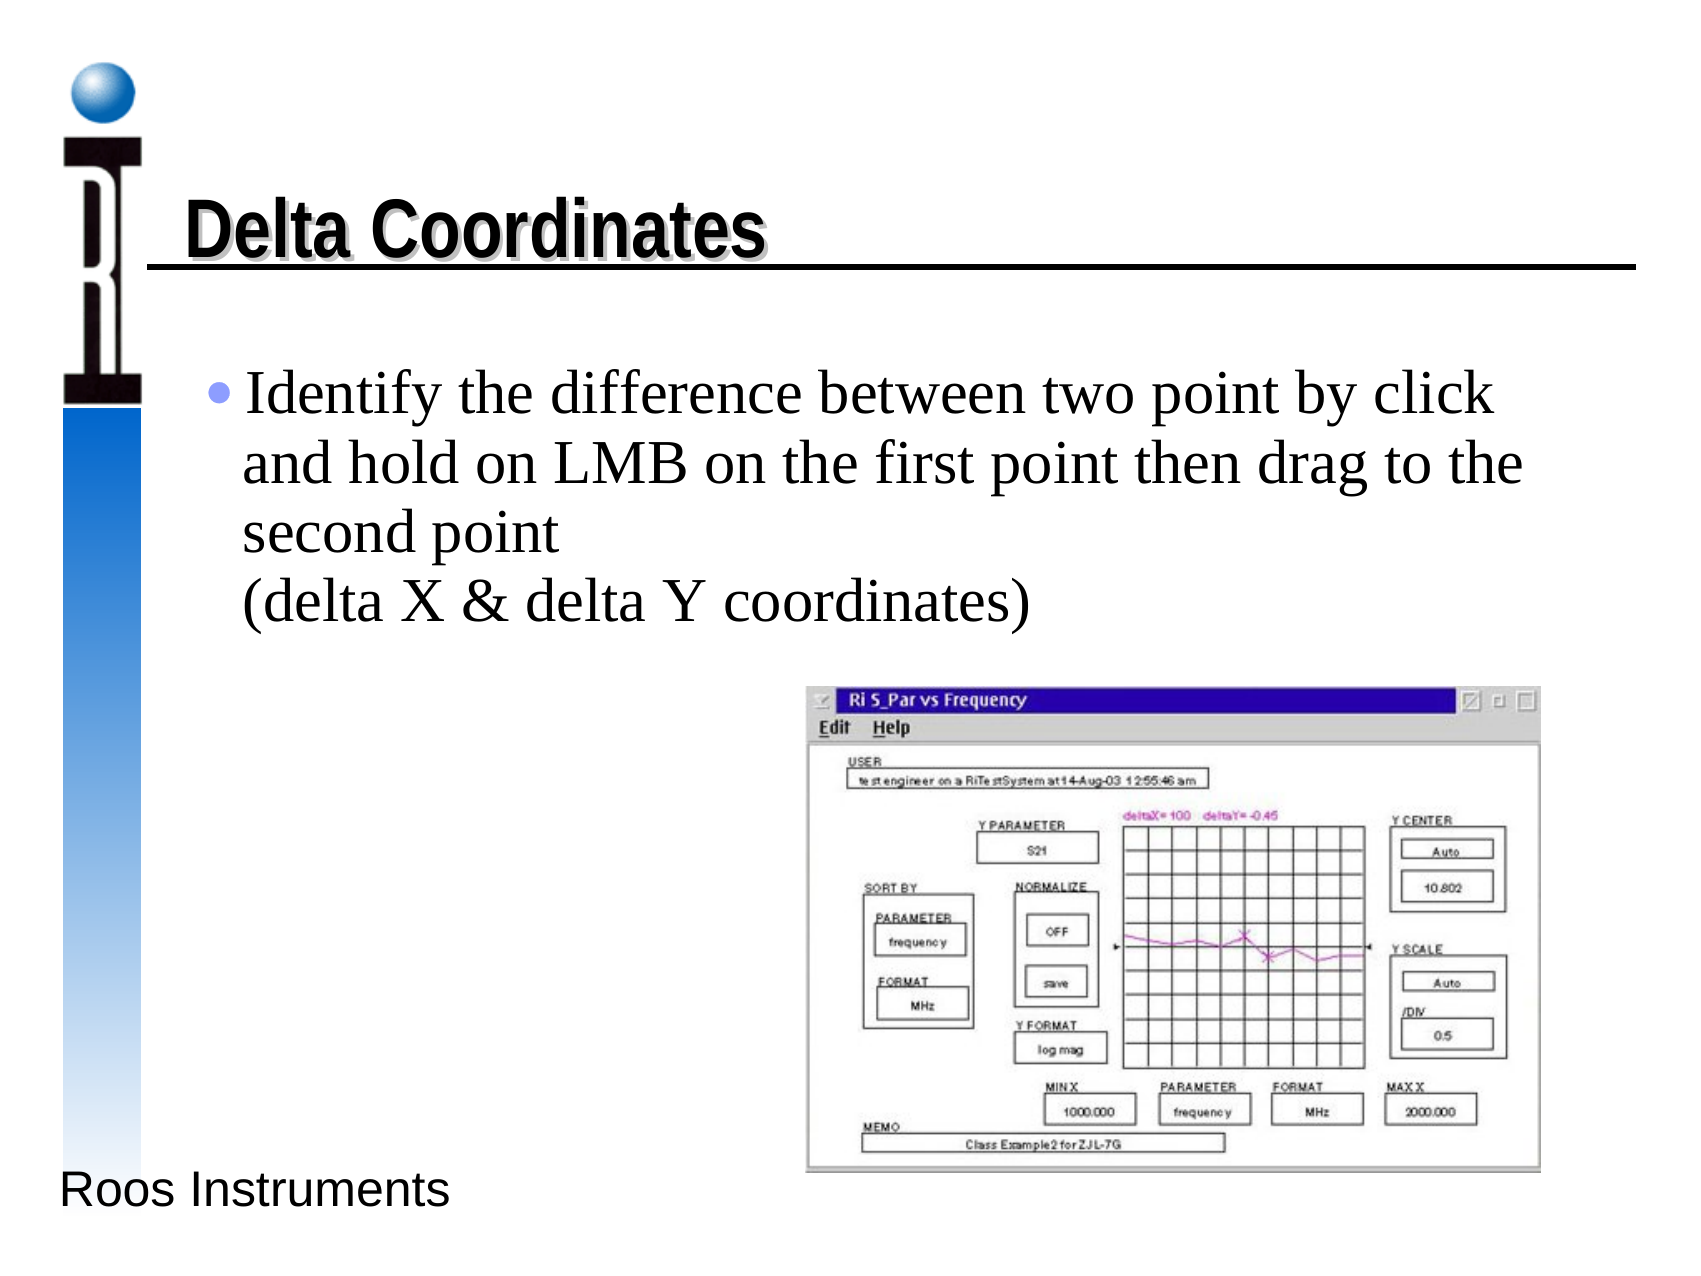

Delta Coordinates
Identify the difference between two point by click and hold on LMB on the first point then drag to the second point
(delta X & delta Y coordinates)